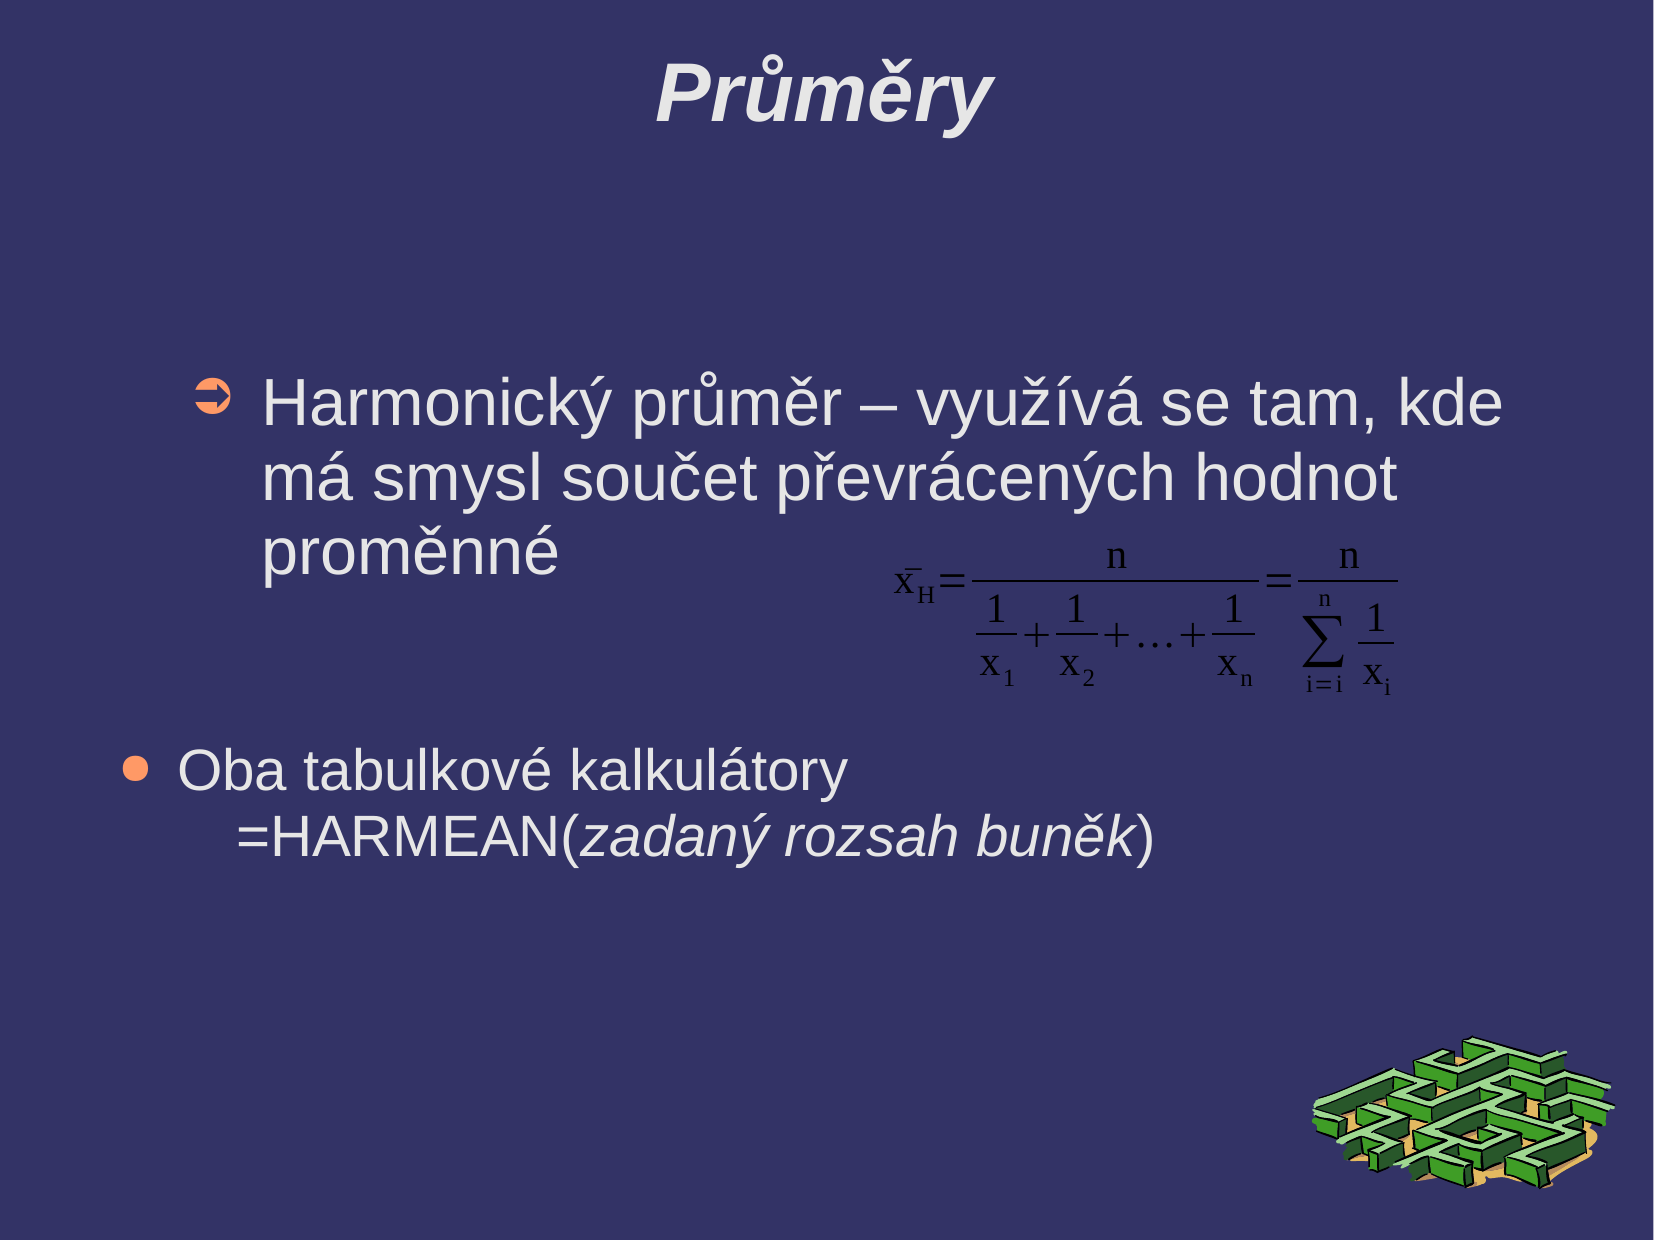

# Průměry
Harmonický průměr – využívá se tam, kde má smysl součet převrácených hodnot proměnné
Oba tabulkové kalkulátory
	=HARMEAN(zadaný rozsah buněk)